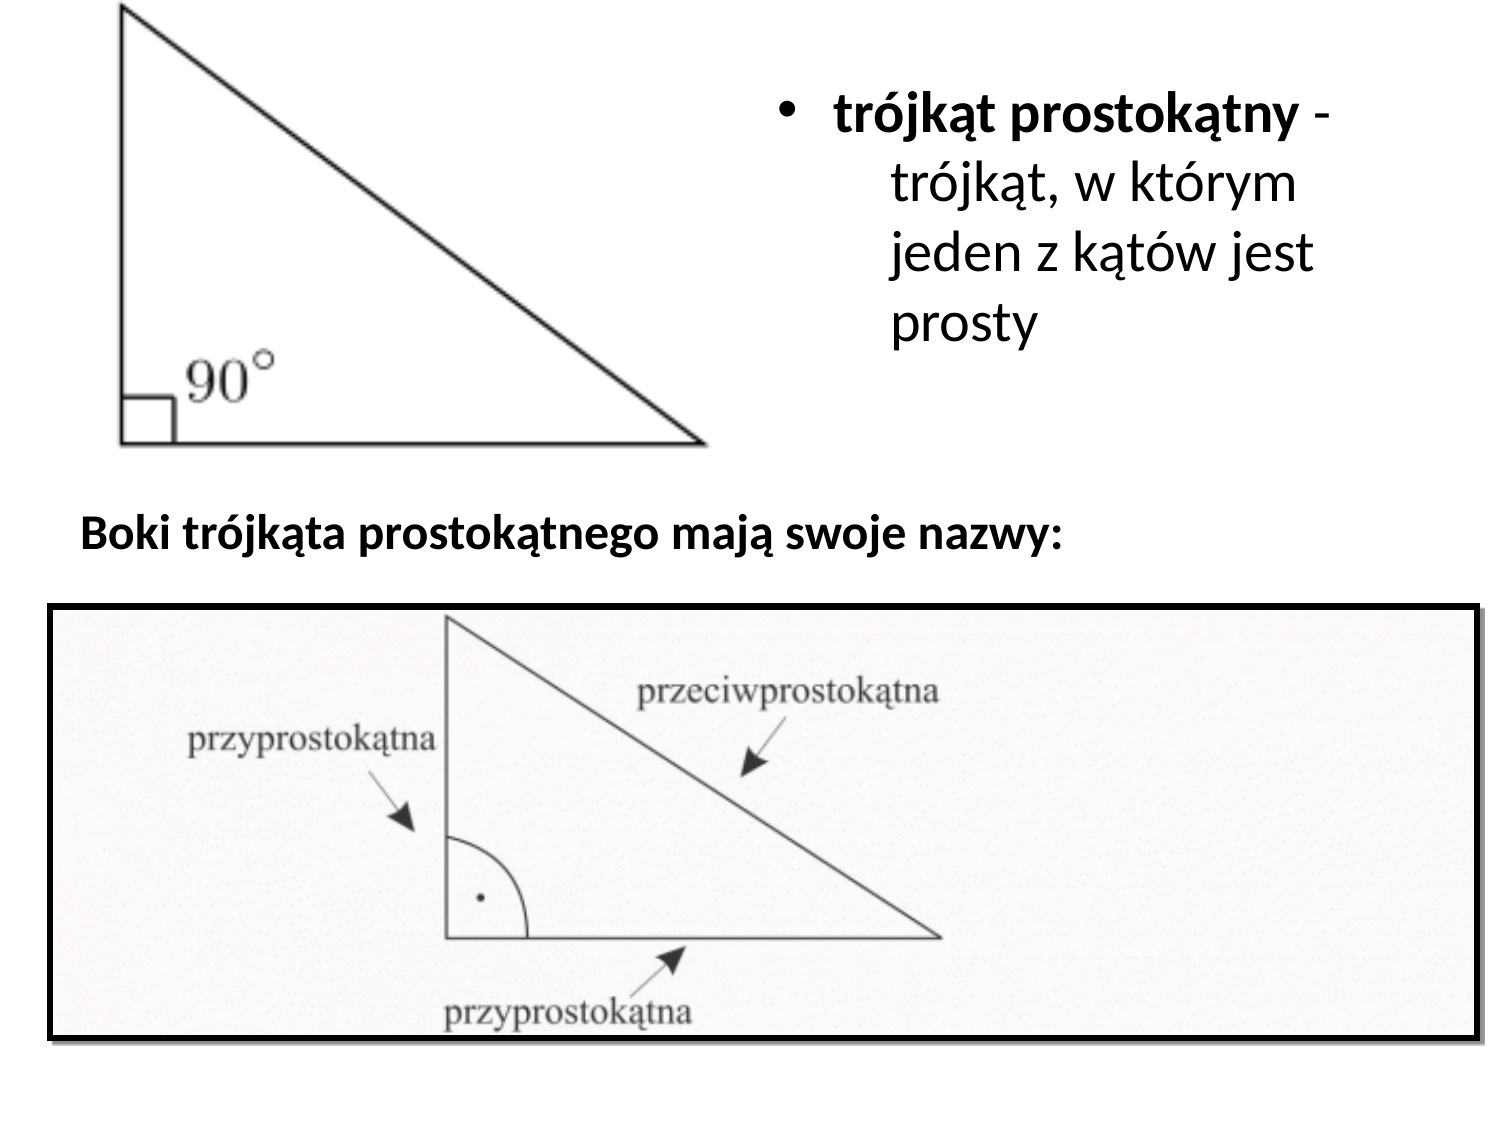

#
trójkąt prostokątny - trójkąt, w którym jeden z kątów jest prosty
Boki trójkąta prostokątnego mają swoje nazwy: